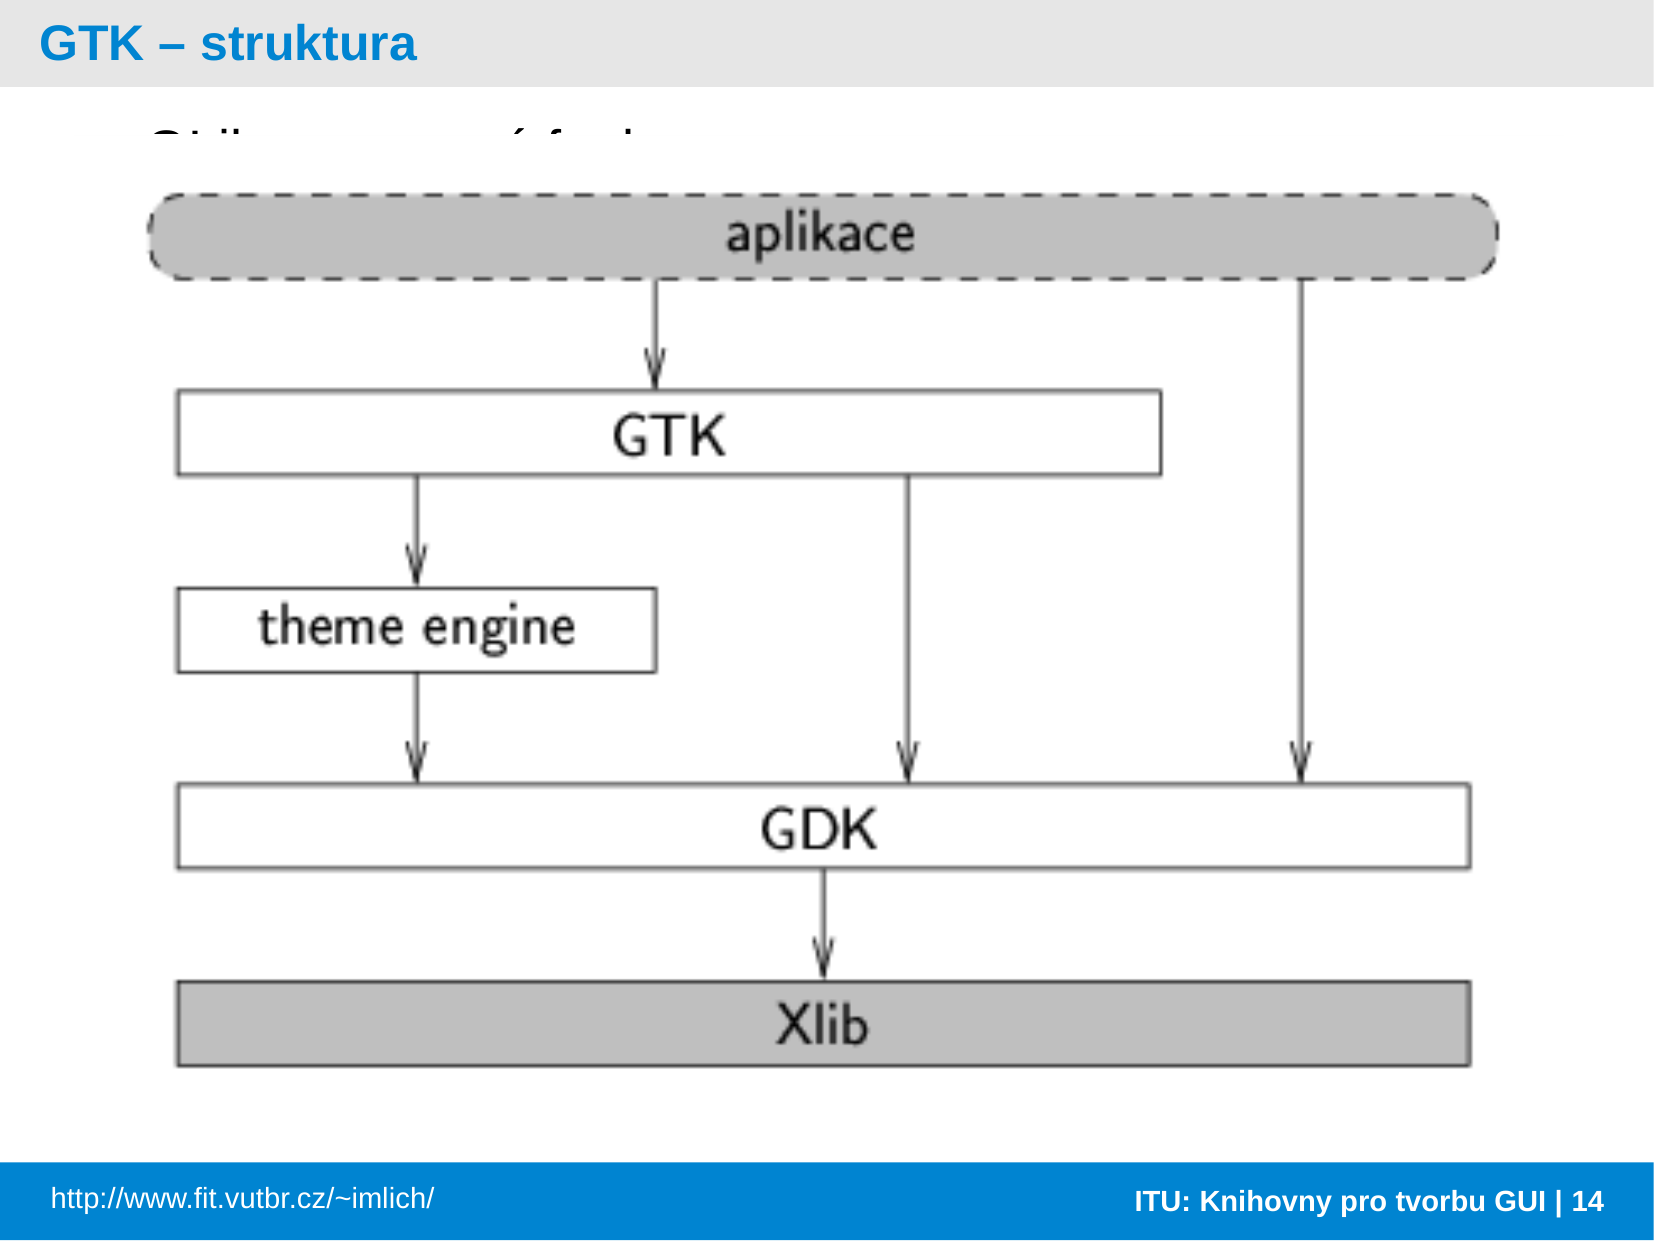

# GTK – struktura
GLib - pomocné funkce a datové struktury
GDK - wrapper funkcí Xlib, popř. jiného grafického systému
GObject - generický typový a objektový systém, signály
GTK+ - jádro toolkitu GTK+ a definice widgetů
Pango - zobrazování textu
ATK - Accessibility Toolkit, zpřístupnění pro postižené